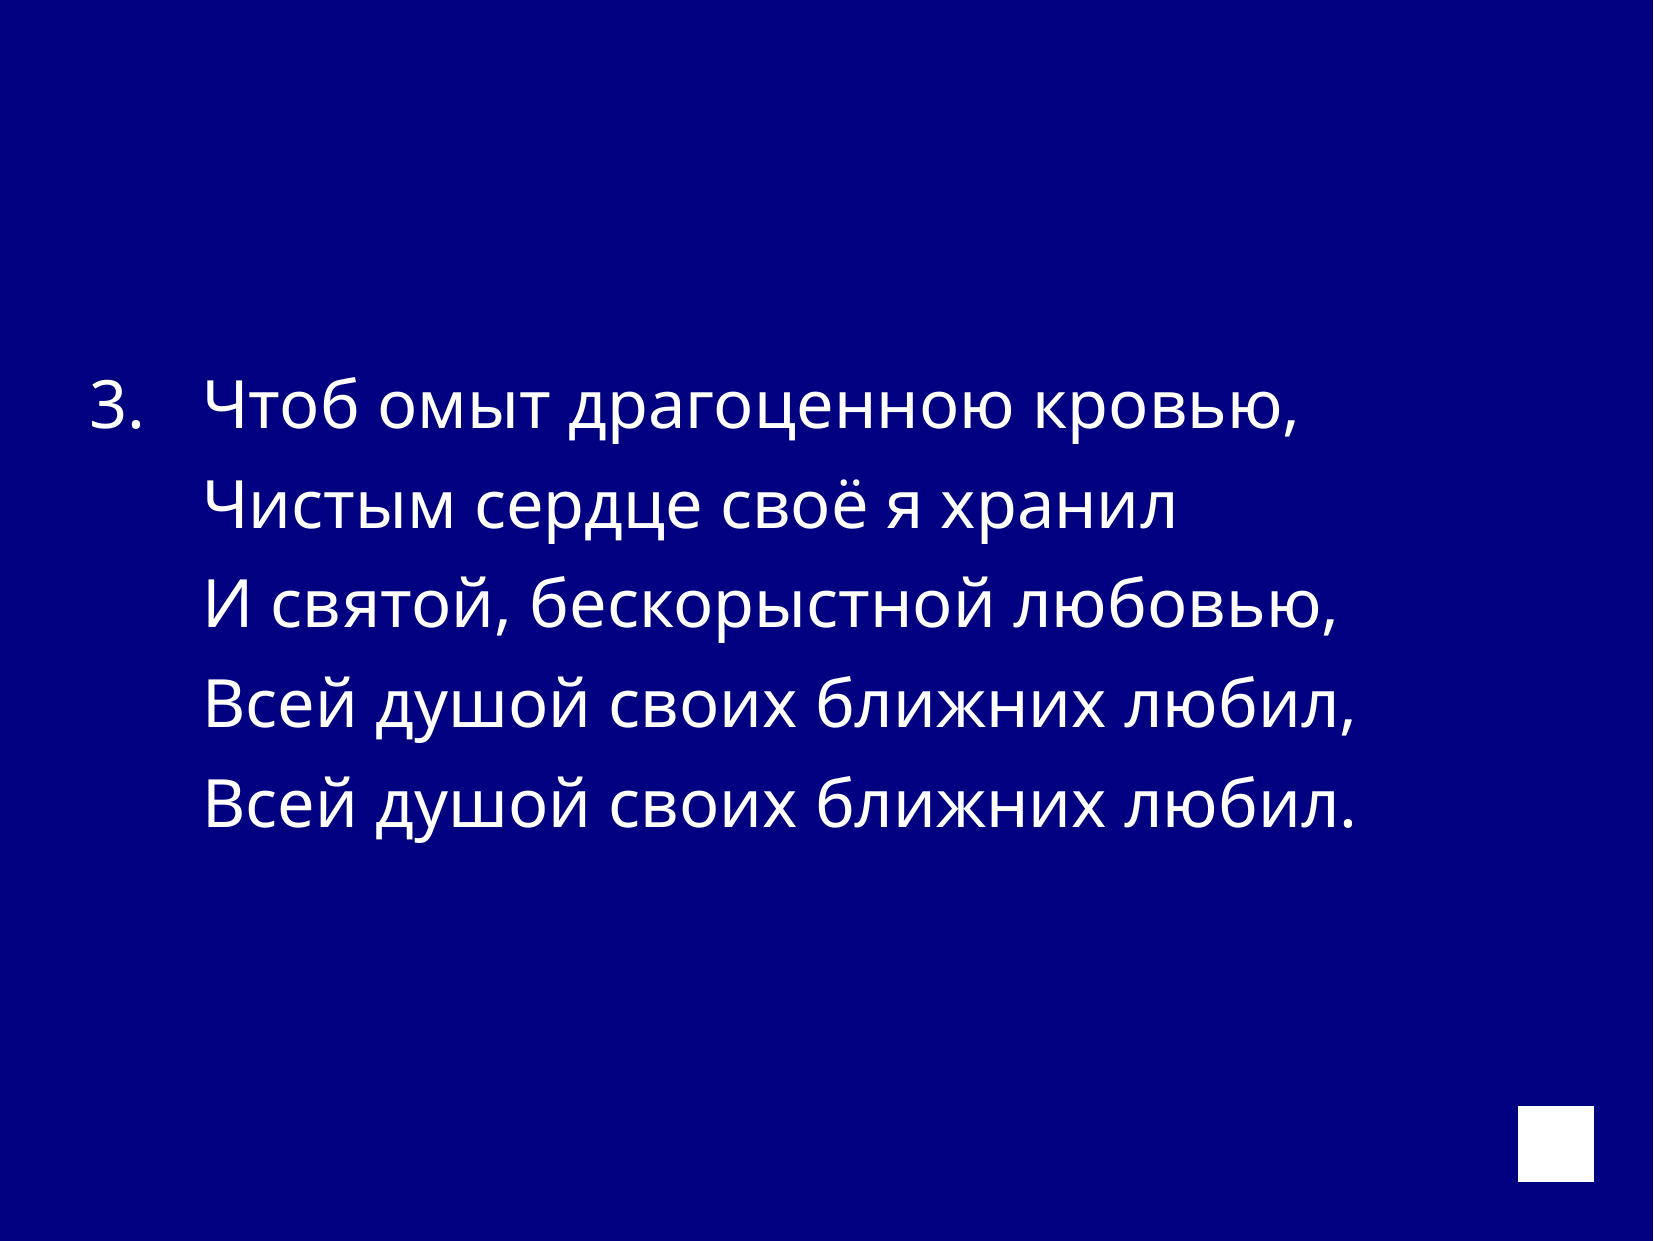

3.	Чтоб омыт драгоценною кровью,
	Чистым сердце своё я хранил
	И святой, бескорыстной любовью,
	Всей душой своих ближних любил,
	Всей душой своих ближних любил.